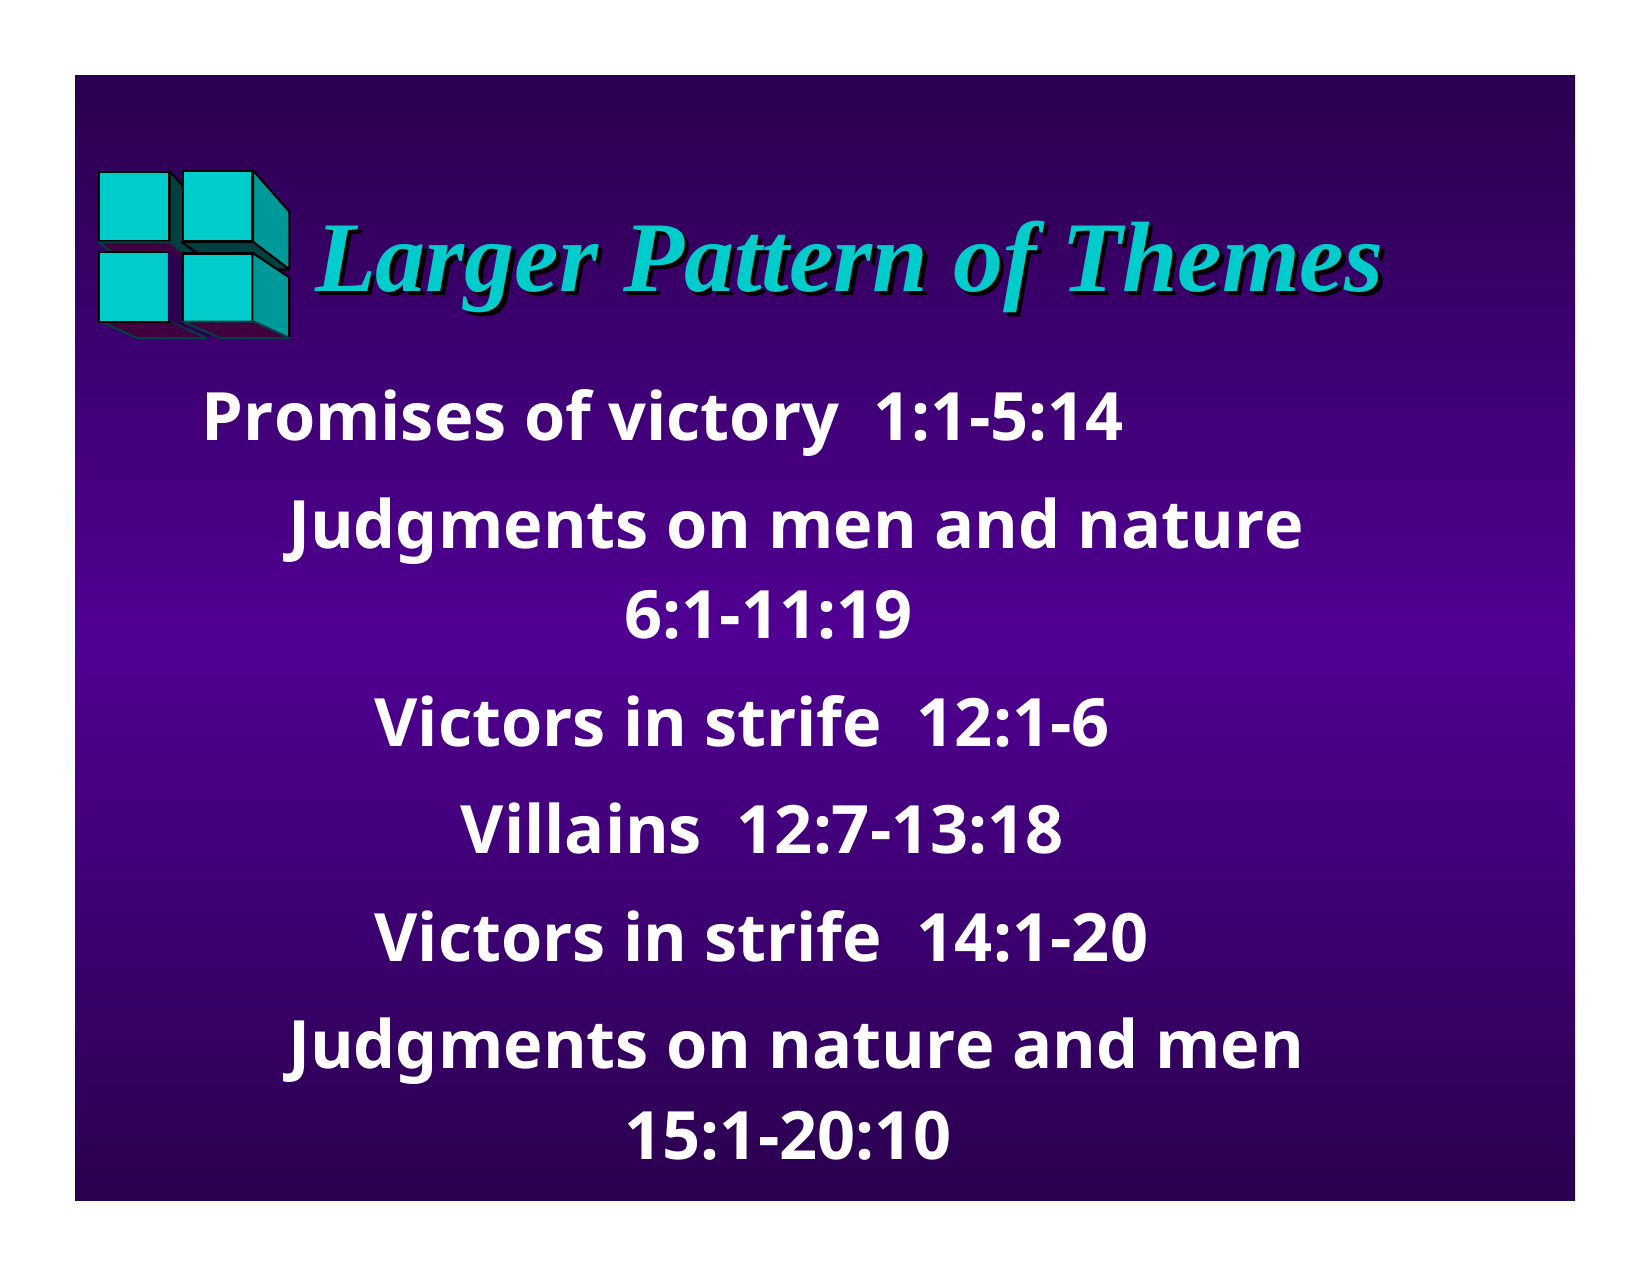

# Larger Pattern of Themes
Promises of victory 1:1-5:14
 Judgments on men and nature
			6:1-11:19
 Victors in strife 12:1-6
 Villains 12:7-13:18
 Victors in strife 14:1-20
 Judgments on nature and men
			15:1-20:10
Enjoying the victory 20:11-22:21